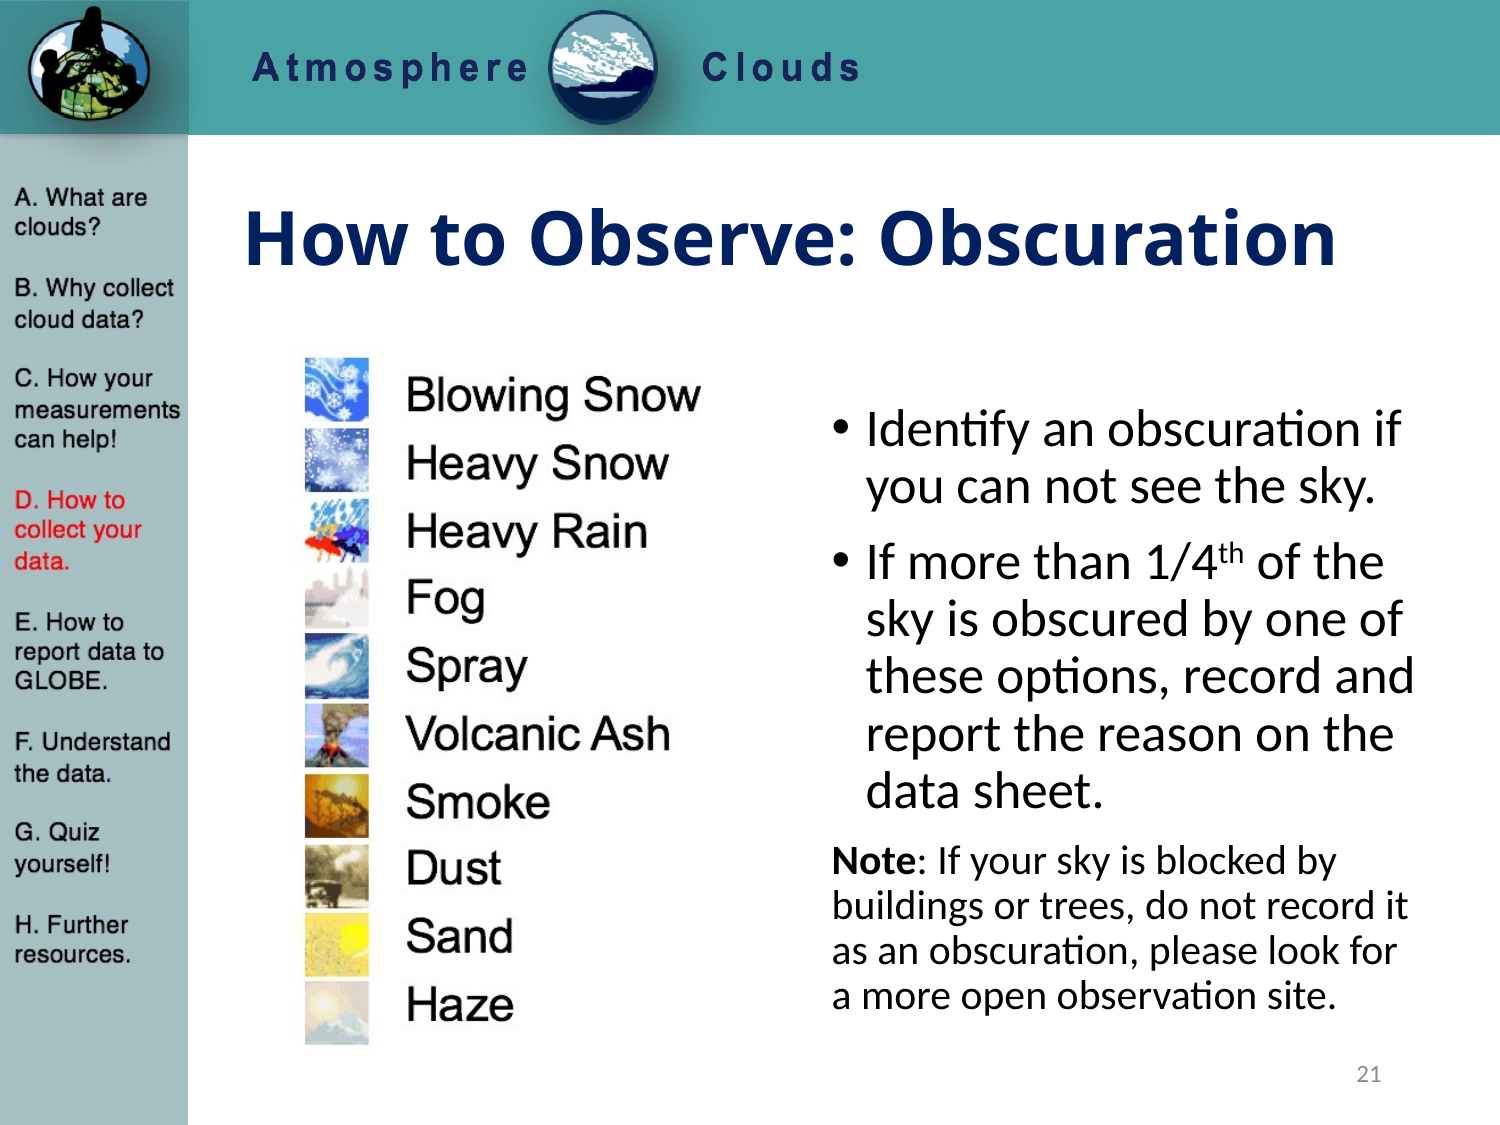

# How to Observe: Obscuration
Identify an obscuration if you can not see the sky.
If more than 1/4th of the sky is obscured by one of these options, record and report the reason on the data sheet.
Note: If your sky is blocked by buildings or trees, do not record it as an obscuration, please look for a more open observation site.